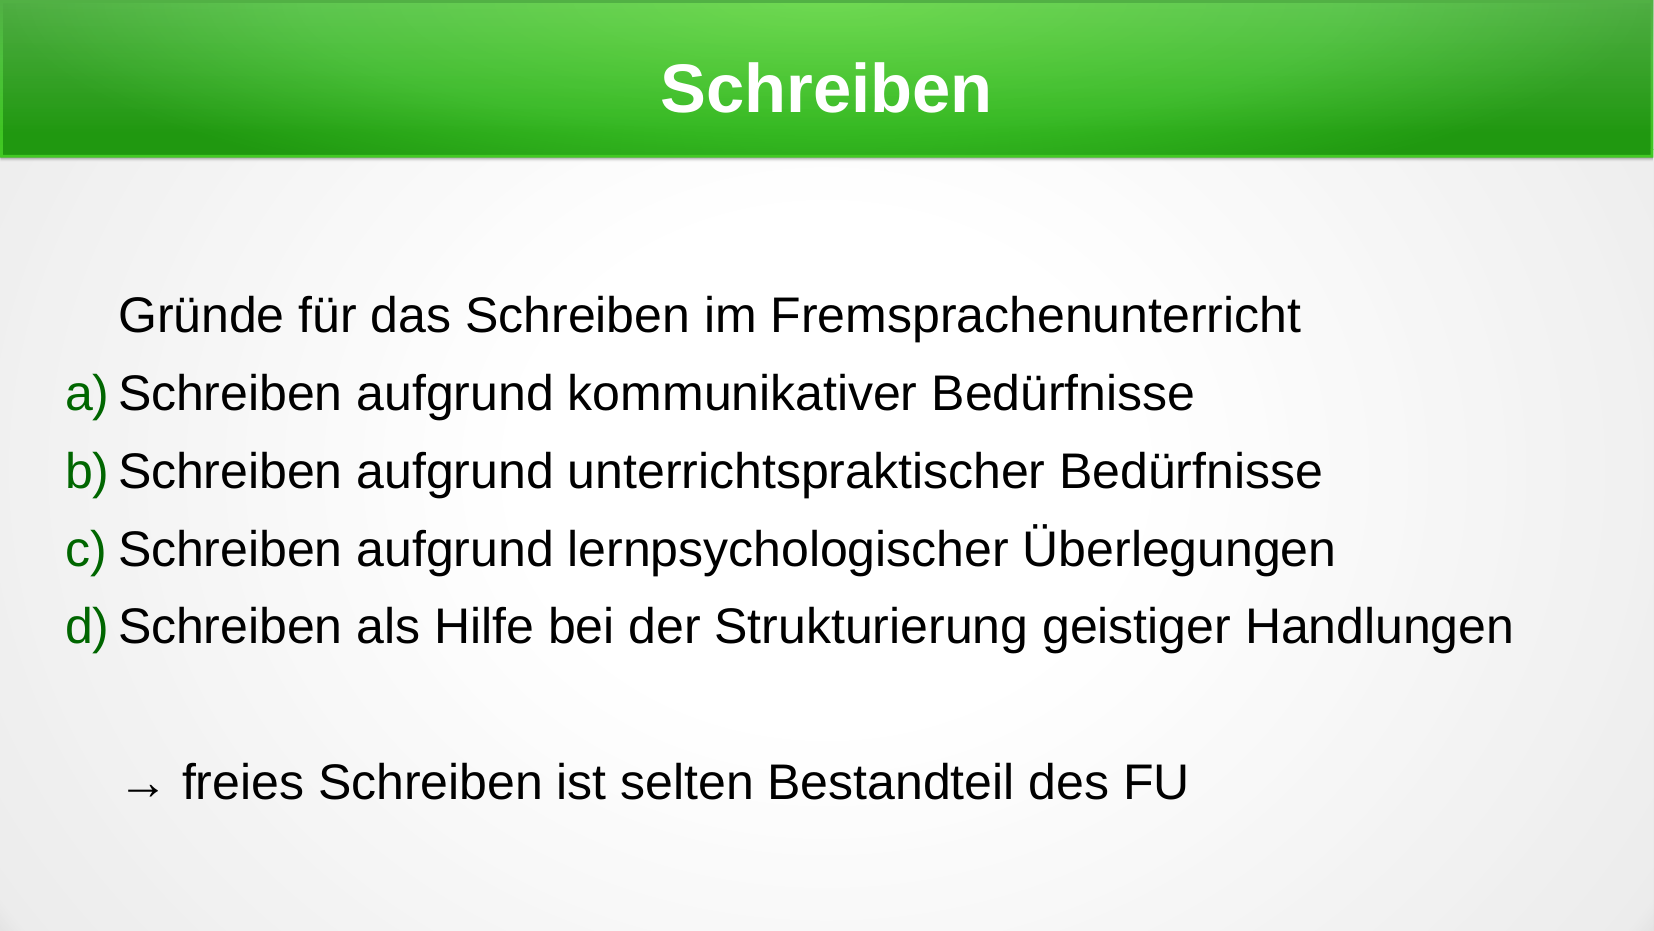

# Schreiben
Gründe für das Schreiben im Fremsprachenunterricht
Schreiben aufgrund kommunikativer Bedürfnisse
Schreiben aufgrund unterrichtspraktischer Bedürfnisse
Schreiben aufgrund lernpsychologischer Überlegungen
Schreiben als Hilfe bei der Strukturierung geistiger Handlungen
→ freies Schreiben ist selten Bestandteil des FU